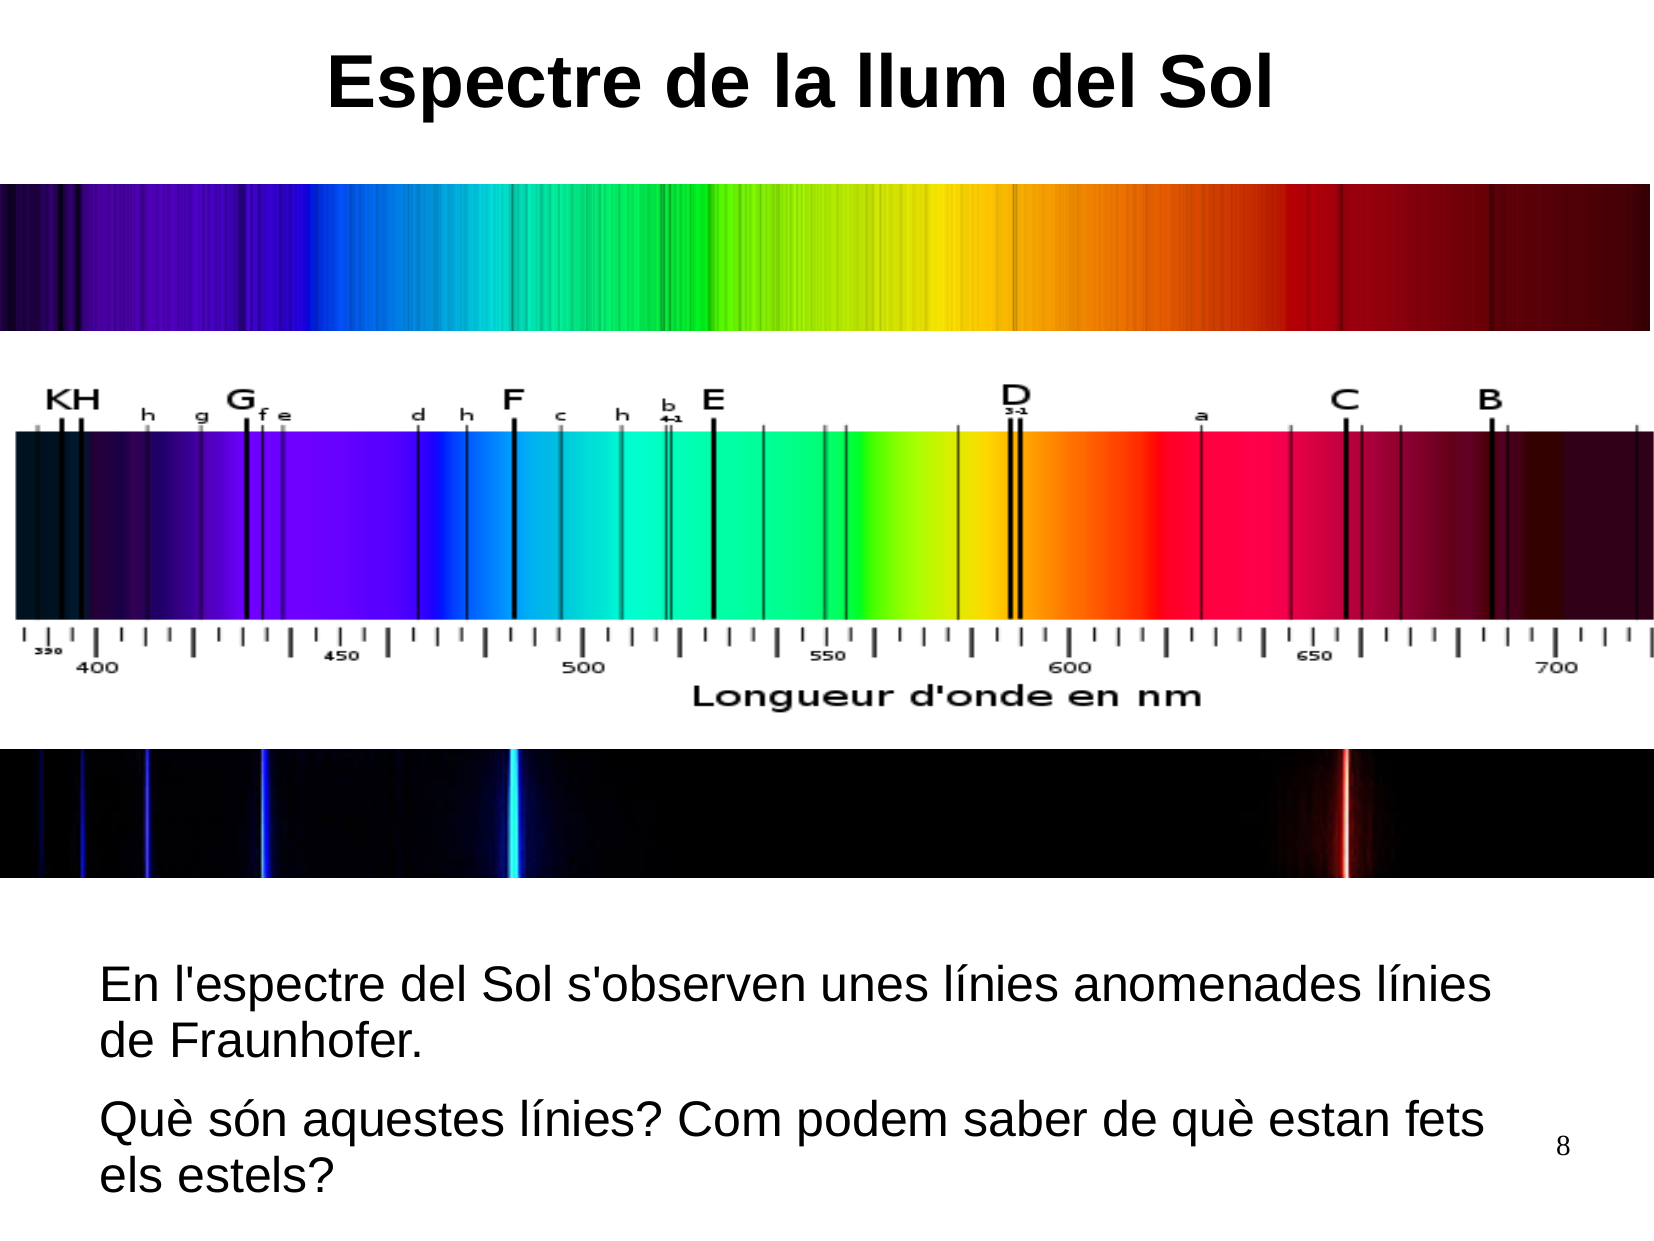

Espectre de la llum del Sol
En l'espectre del Sol s'observen unes línies anomenades línies de Fraunhofer.
Què són aquestes línies? Com podem saber de què estan fets els estels?
8